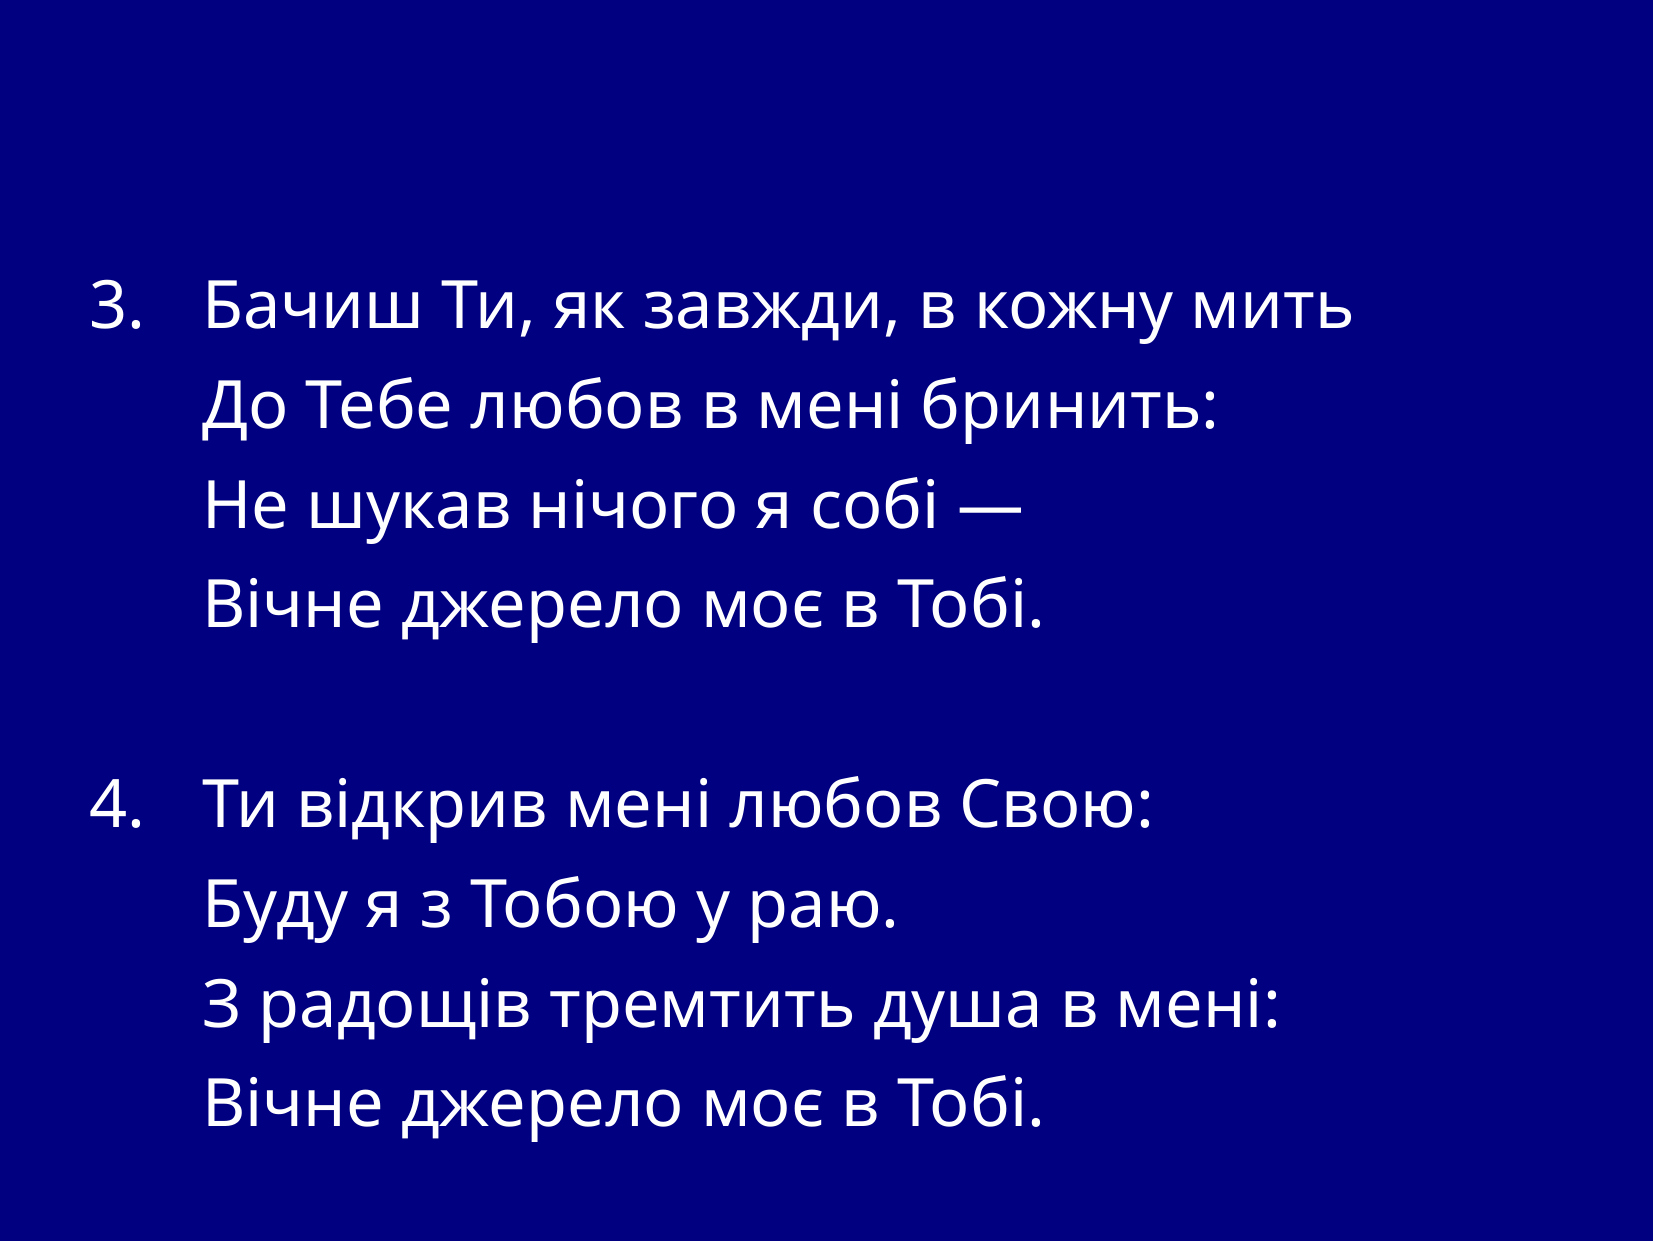

3.	Бачиш Ти, як завжди, в кожну мить
	До Тебе любов в мені бринить:
	Не шукав нічого я собі ―
	Вічне джерело моє в Тобі.
4.	Ти відкрив мені любов Свою:
	Буду я з Тобою у раю.
	З радощів тремтить душа в мені:
	Вічне джерело моє в Тобі.